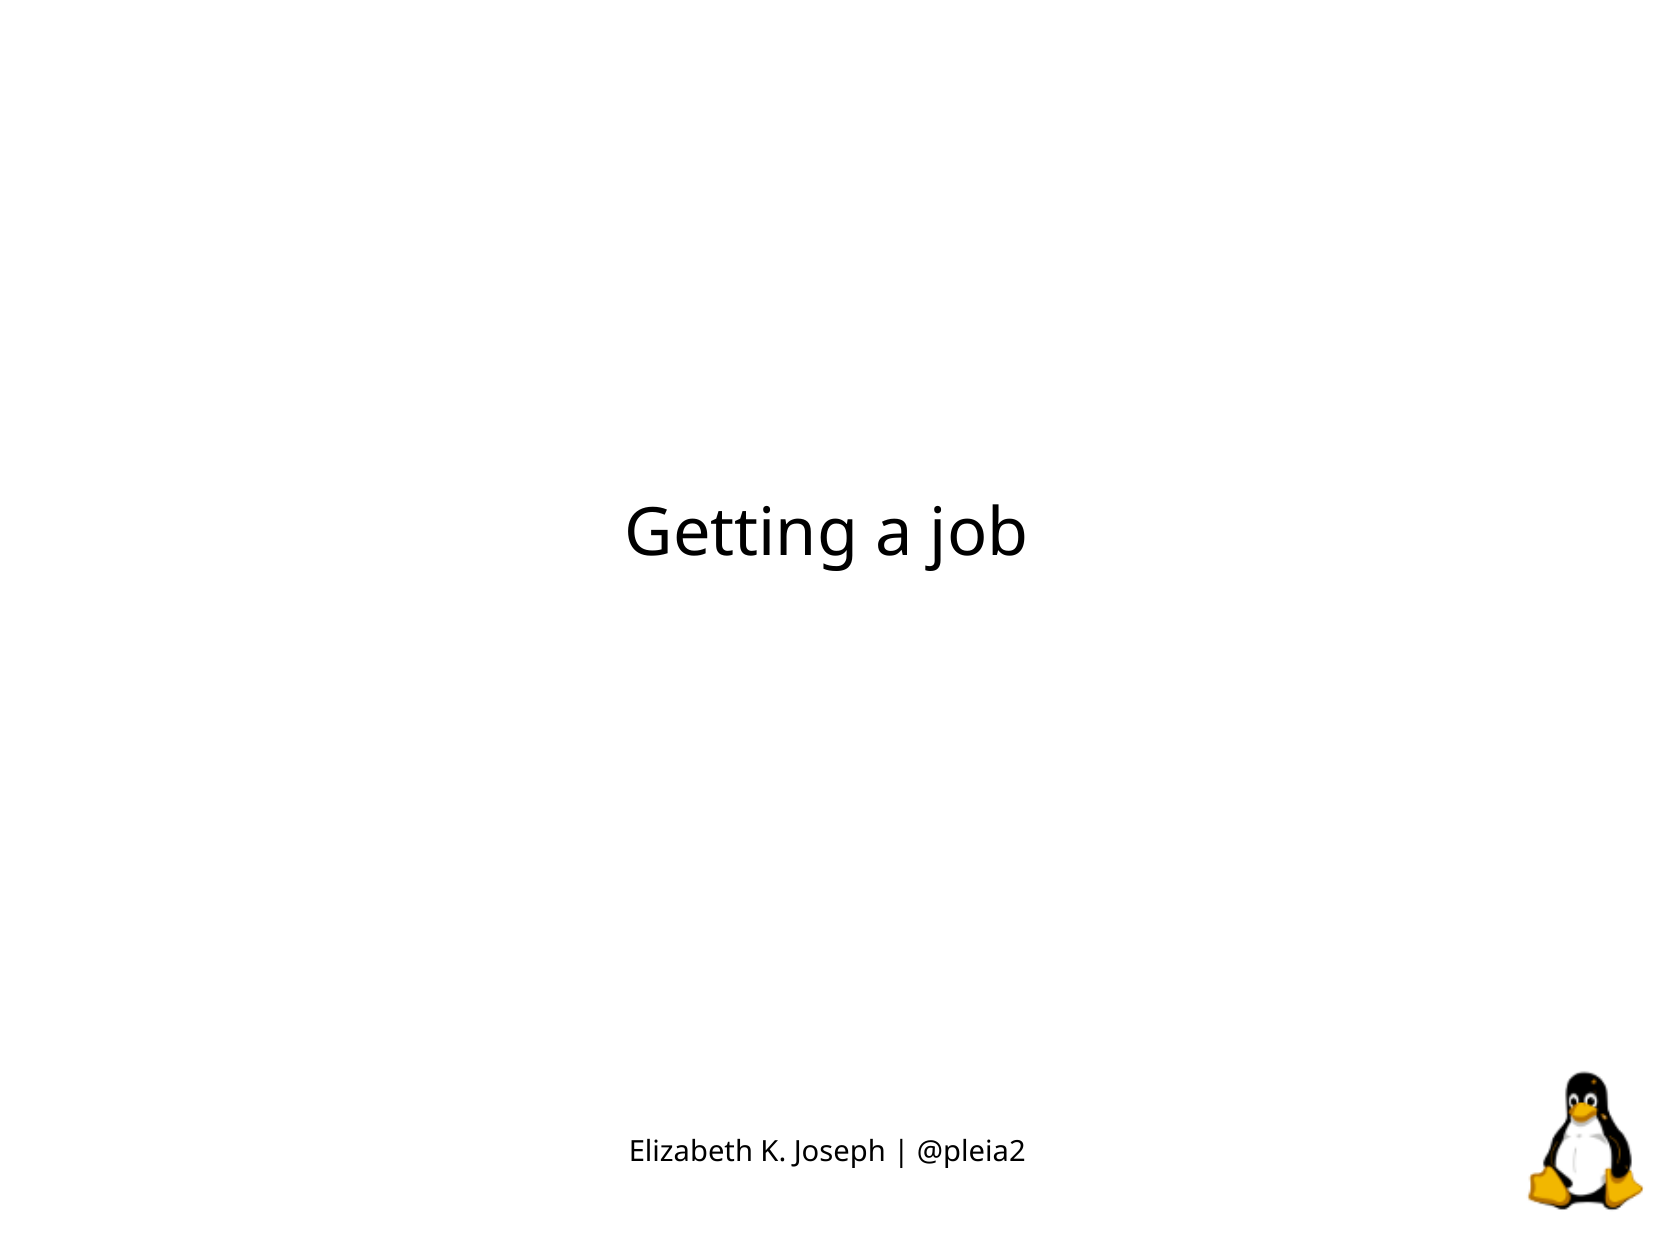

# Getting a job
Elizabeth K. Joseph | @pleia2